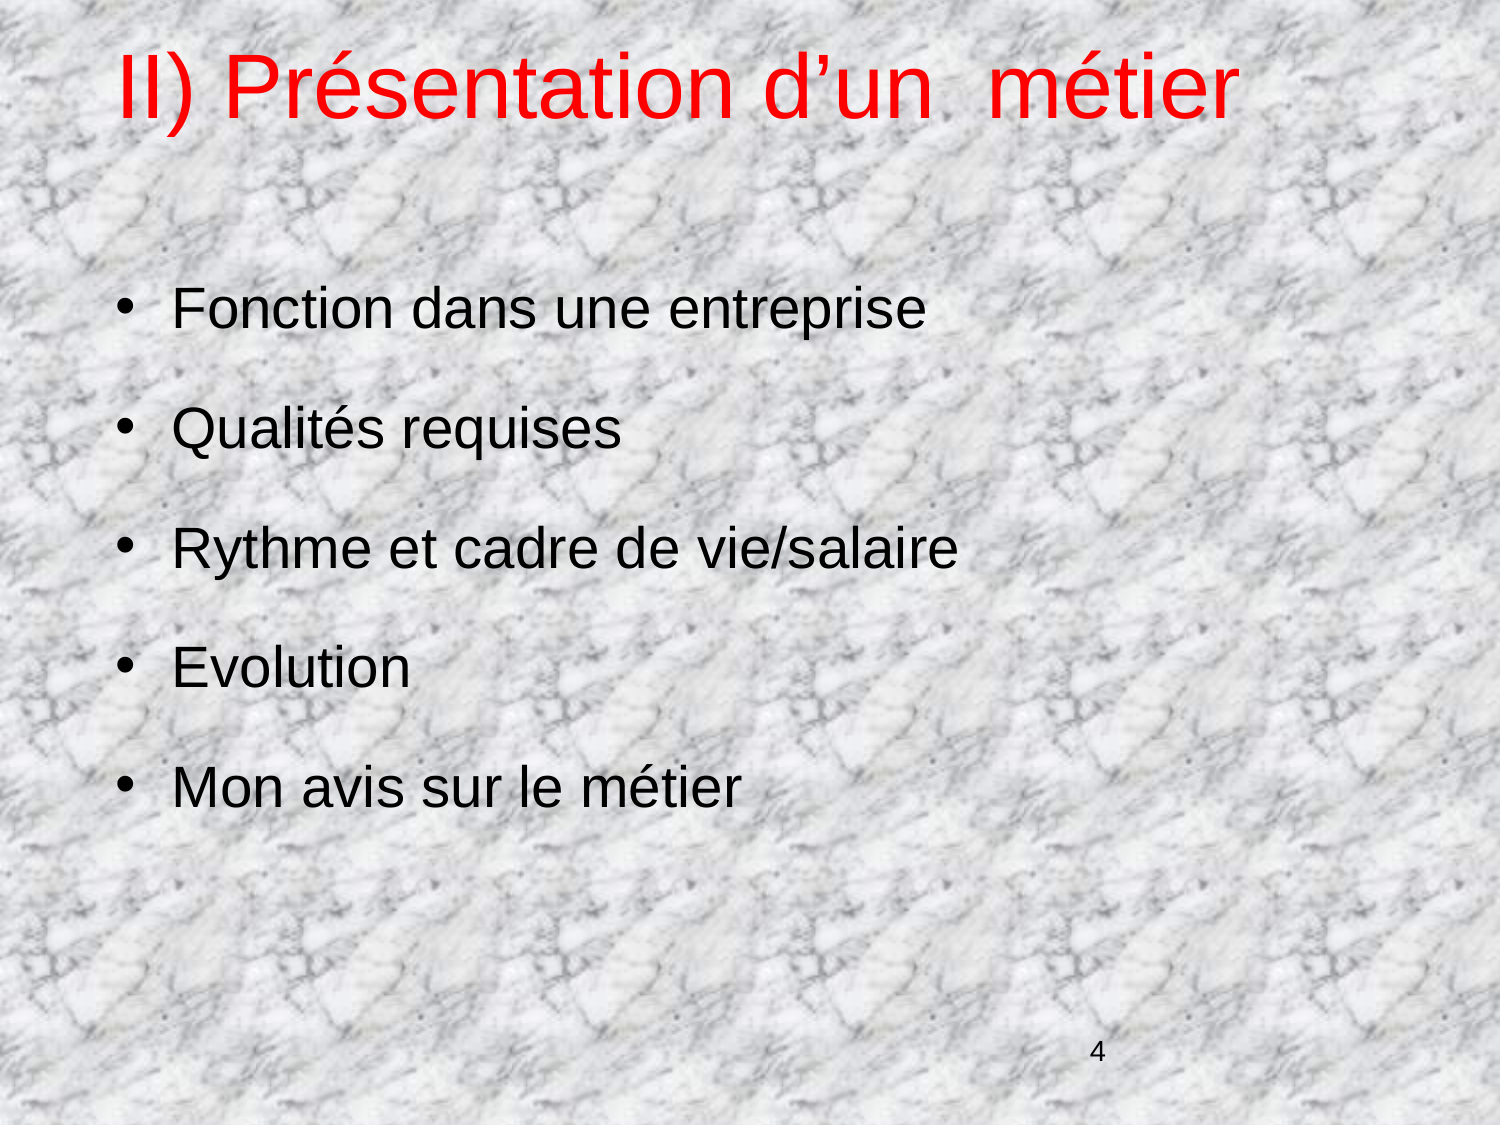

II) Présentation d’un métier
Fonction dans une entreprise
Qualités requises
Rythme et cadre de vie/salaire
Evolution
Mon avis sur le métier